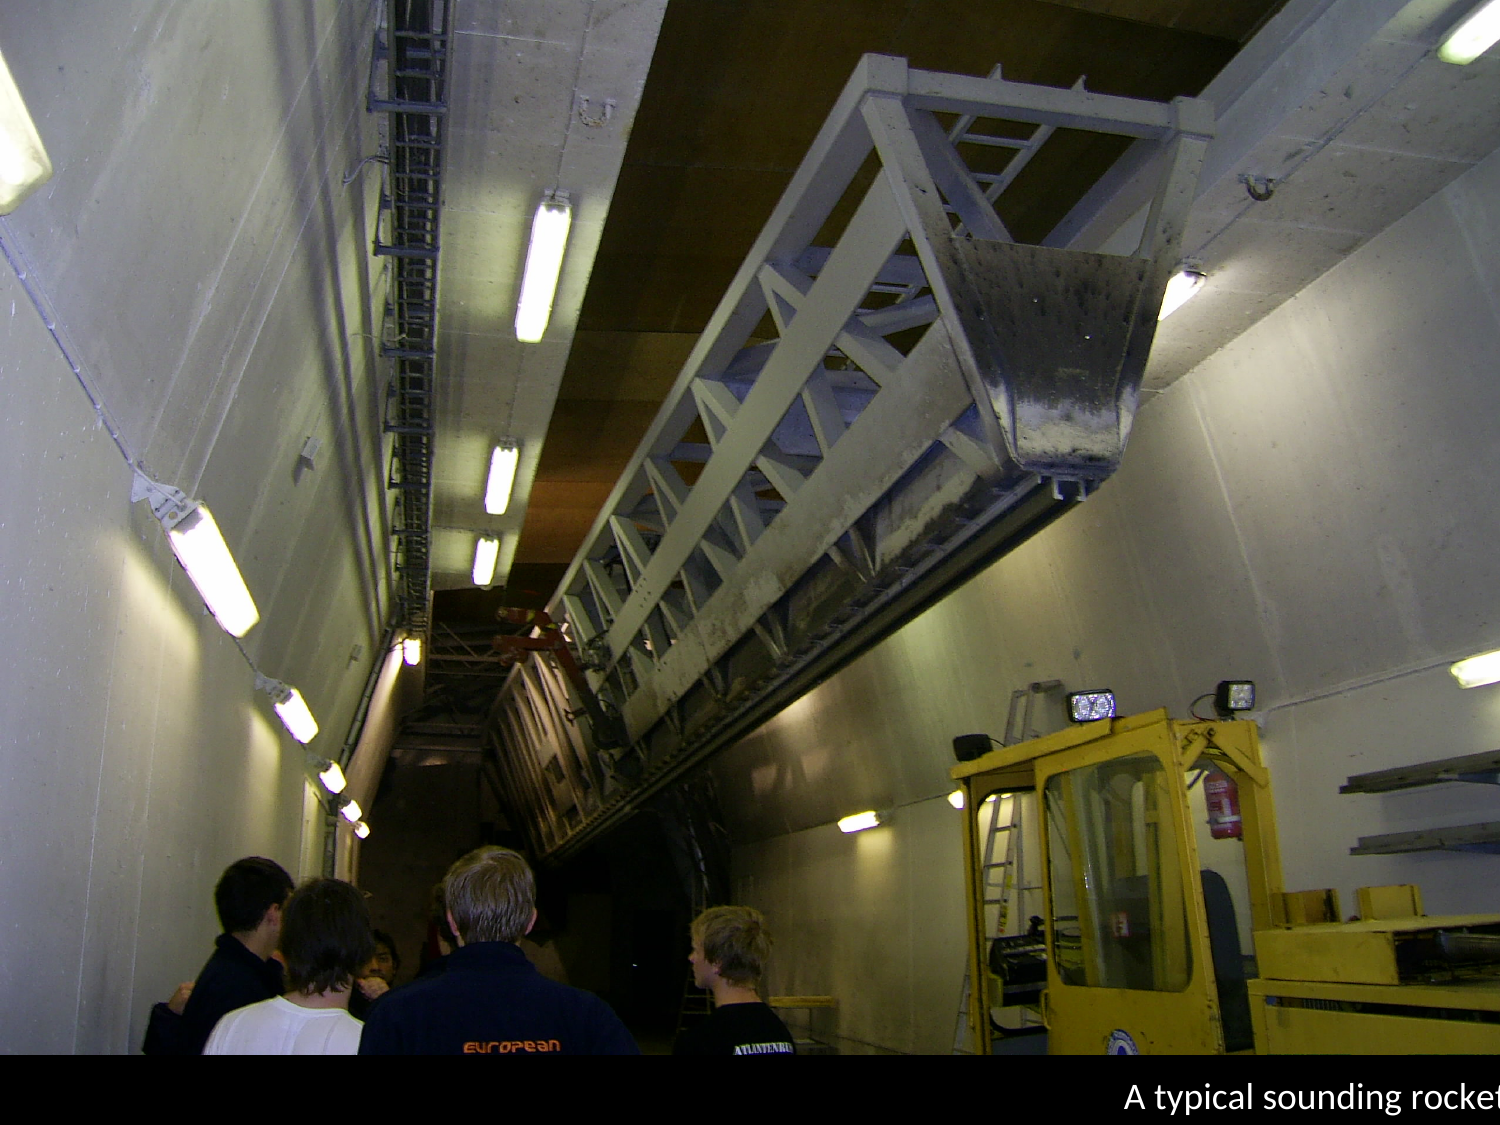

A typical sounding rocket
# CRV-7
Payload : location of the experiments performed in flight
A typical sounding rocket